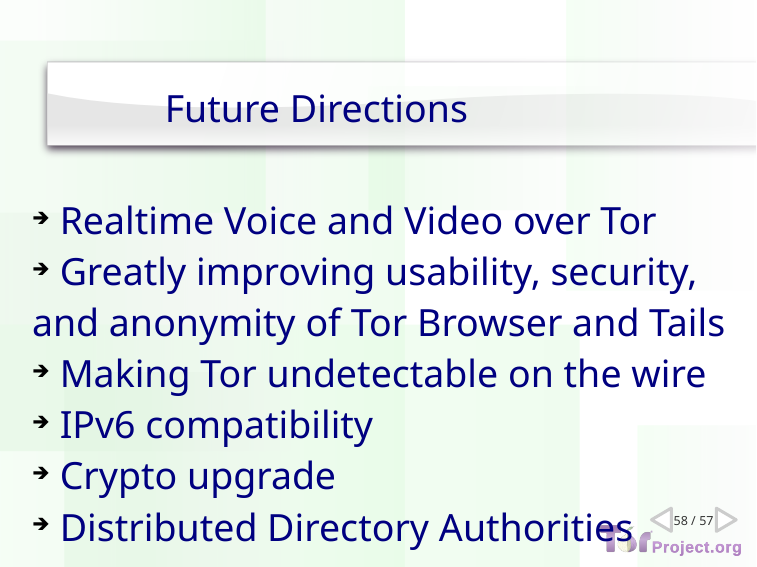

Future Directions
 Realtime Voice and Video over Tor
 Greatly improving usability, security, and anonymity of Tor Browser and Tails
 Making Tor undetectable on the wire
 IPv6 compatibility
 Crypto upgrade
 Distributed Directory Authorities